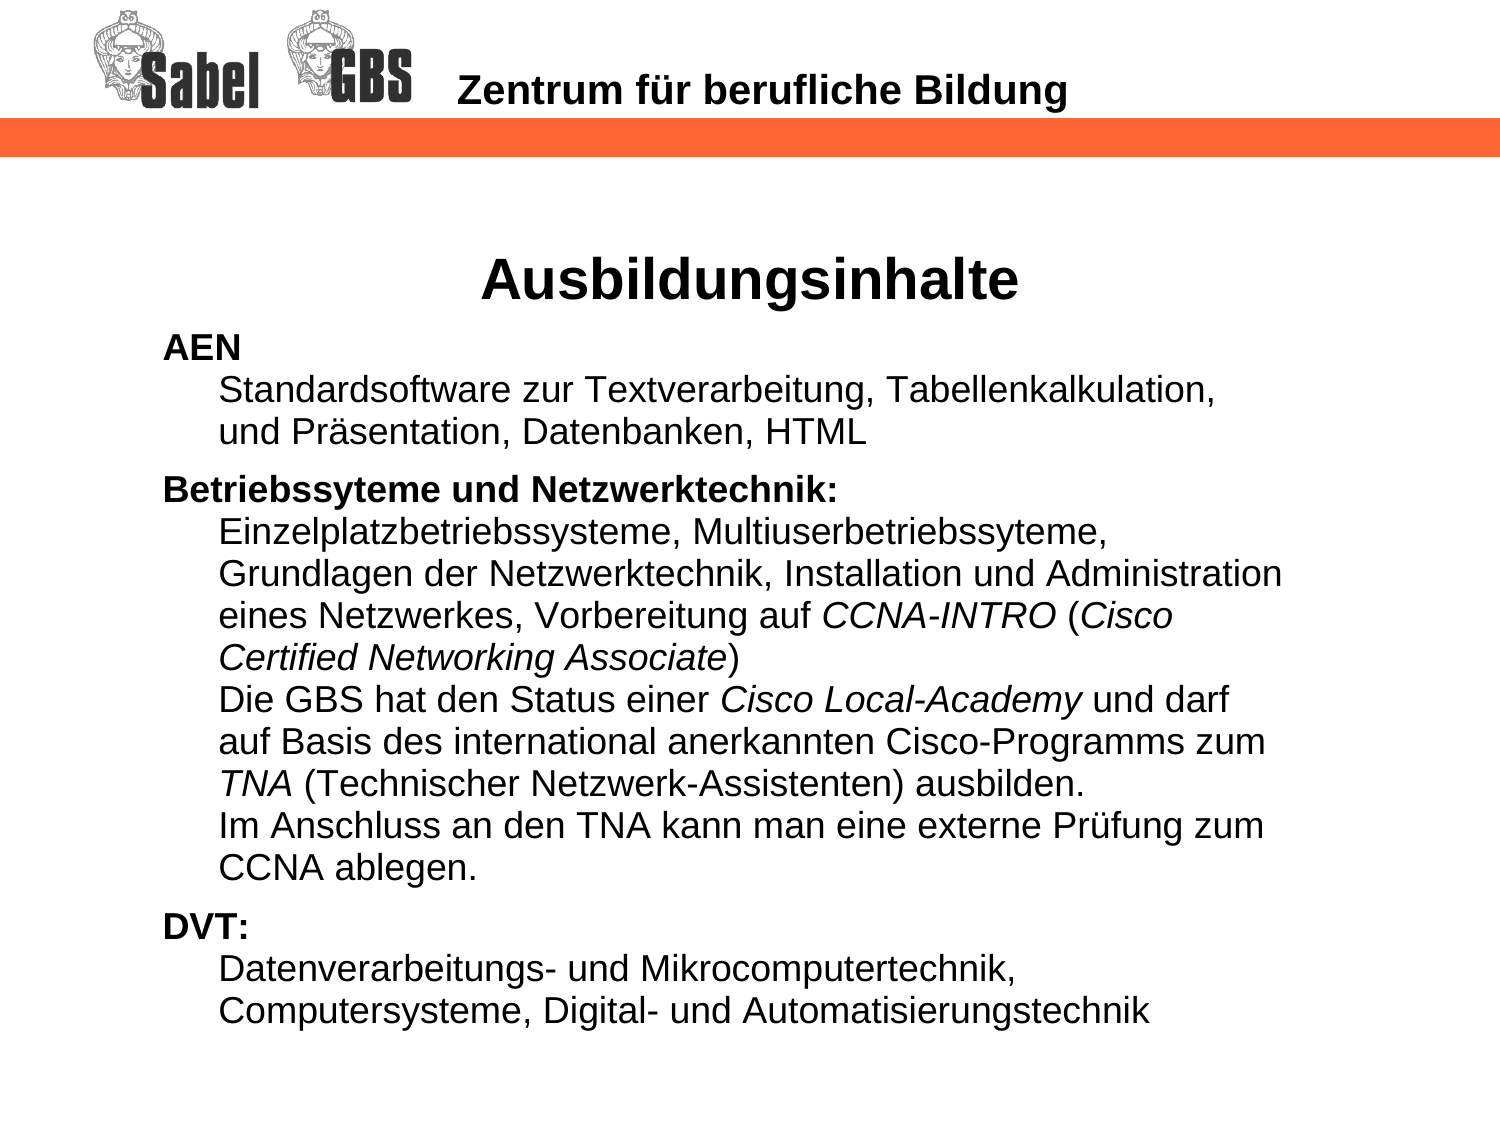

# Ausbildungsinhalte
AEN
Standardsoftware zur Textverarbeitung, Tabellenkalkulation, und Präsentation, Datenbanken, HTML
Betriebssyteme und Netzwerktechnik: Einzelplatzbetriebssysteme, Multiuserbetriebssyteme, Grundlagen der Netzwerktechnik, Installation und Administration eines Netzwerkes, Vorbereitung auf CCNA-INTRO (Cisco Certified Networking Associate)
Die GBS hat den Status einer Cisco Local-Academy und darf auf Basis des international anerkannten Cisco-Programms zum TNA (Technischer Netzwerk-Assistenten) ausbilden.
Im Anschluss an den TNA kann man eine externe Prüfung zum CCNA ablegen.
DVT:
Datenverarbeitungs- und Mikrocomputertechnik, Computersysteme, Digital- und Automatisierungstechnik